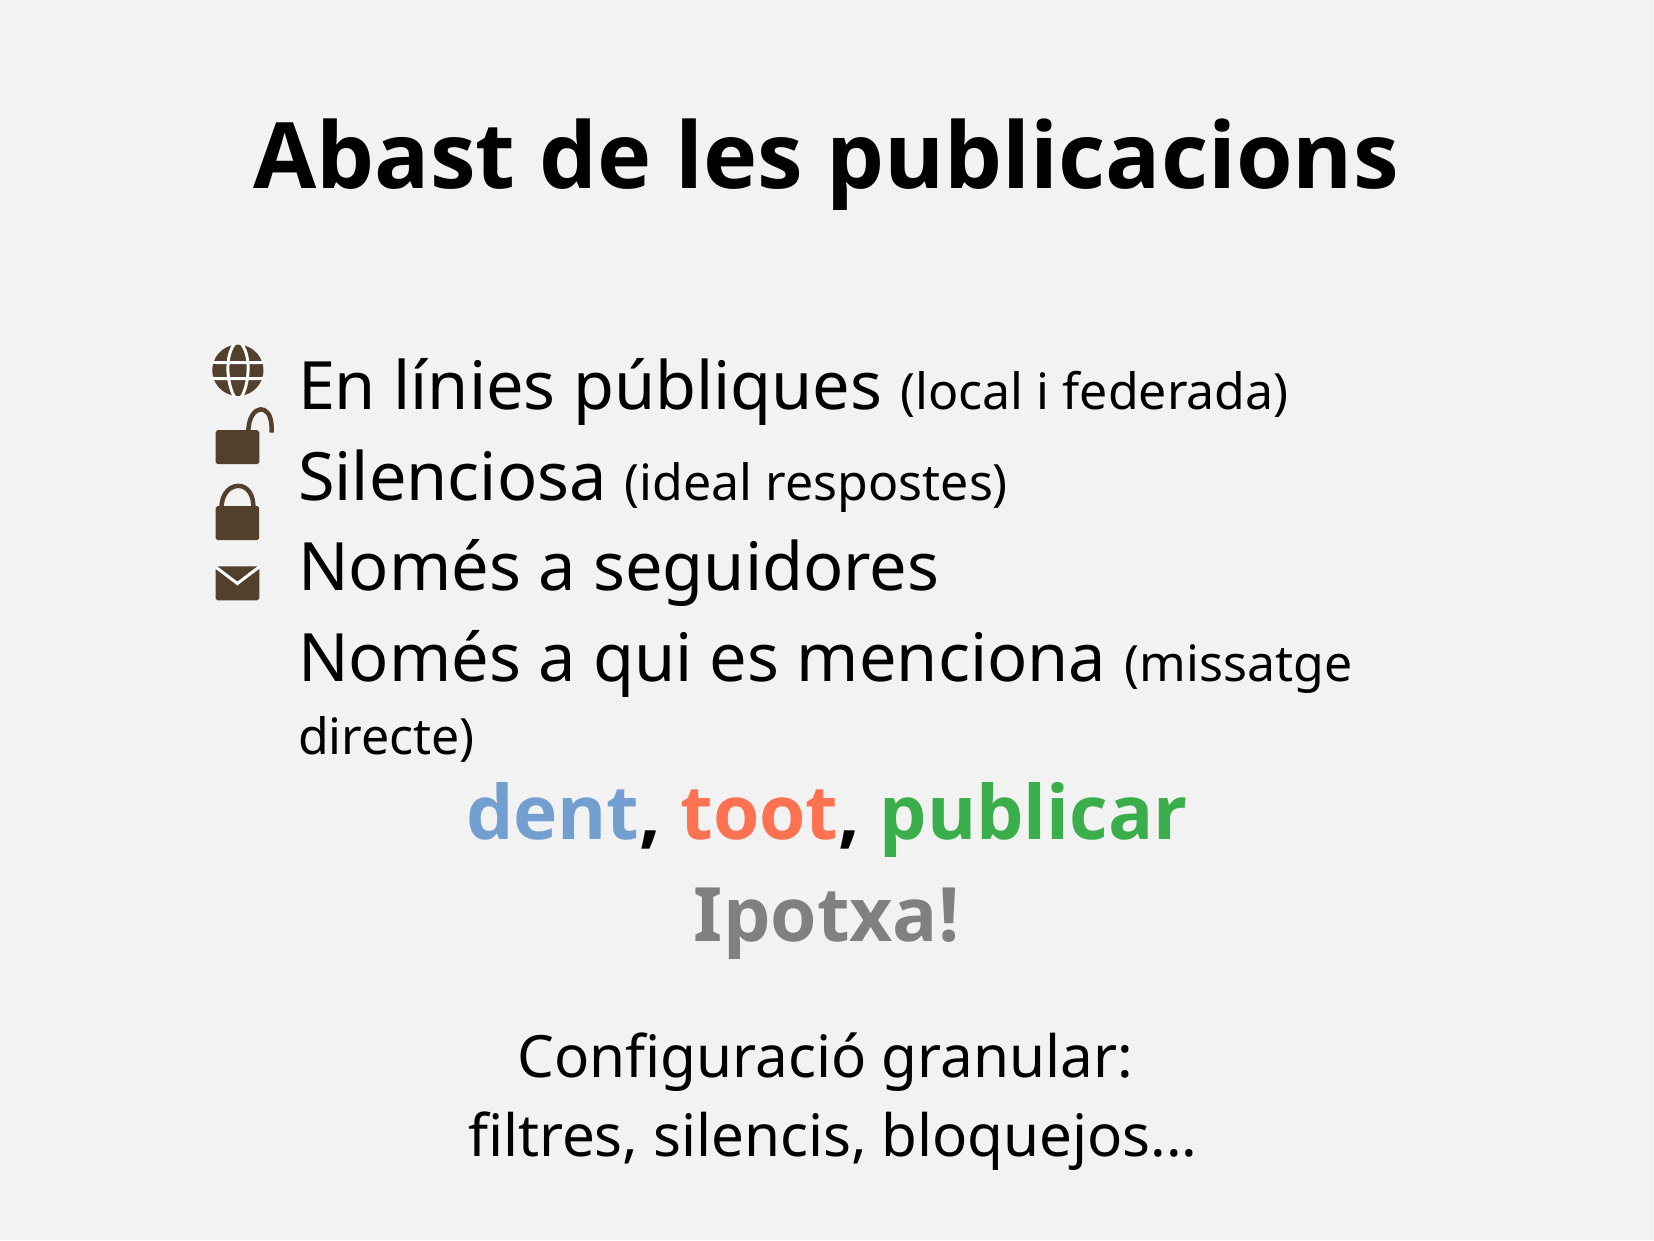

# Abast de les publicacions
En línies públiques (local i federada)
Silenciosa (ideal respostes)
Només a seguidores
Només a qui es menciona (missatge directe)
dent, toot, publicar
Ipotxa!
Configuració granular:
filtres, silencis, bloquejos...